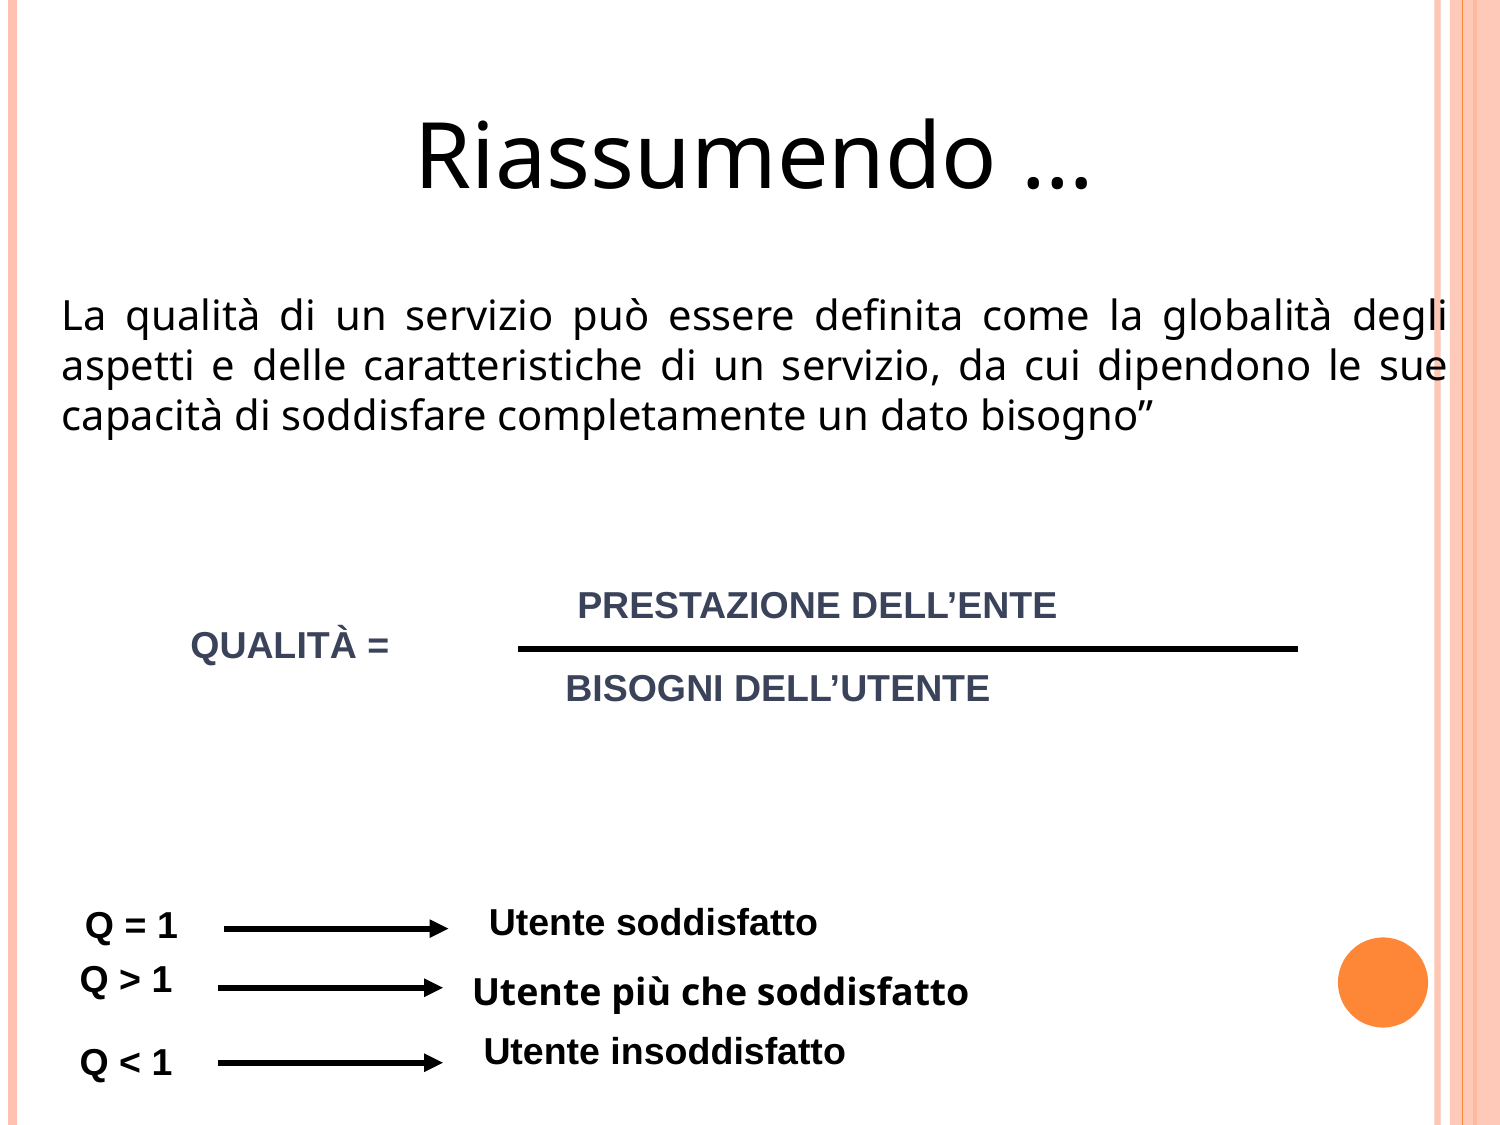

Riassumendo …
La qualità di un servizio può essere definita come la globalità degli aspetti e delle caratteristiche di un servizio, da cui dipendono le sue capacità di soddisfare completamente un dato bisogno”
PRESTAZIONE DELL’ENTE
QUALITÀ =
BISOGNI DELL’UTENTE
Utente soddisfatto
Q = 1
Q > 1
Utente più che soddisfatto
Utente insoddisfatto
Q < 1